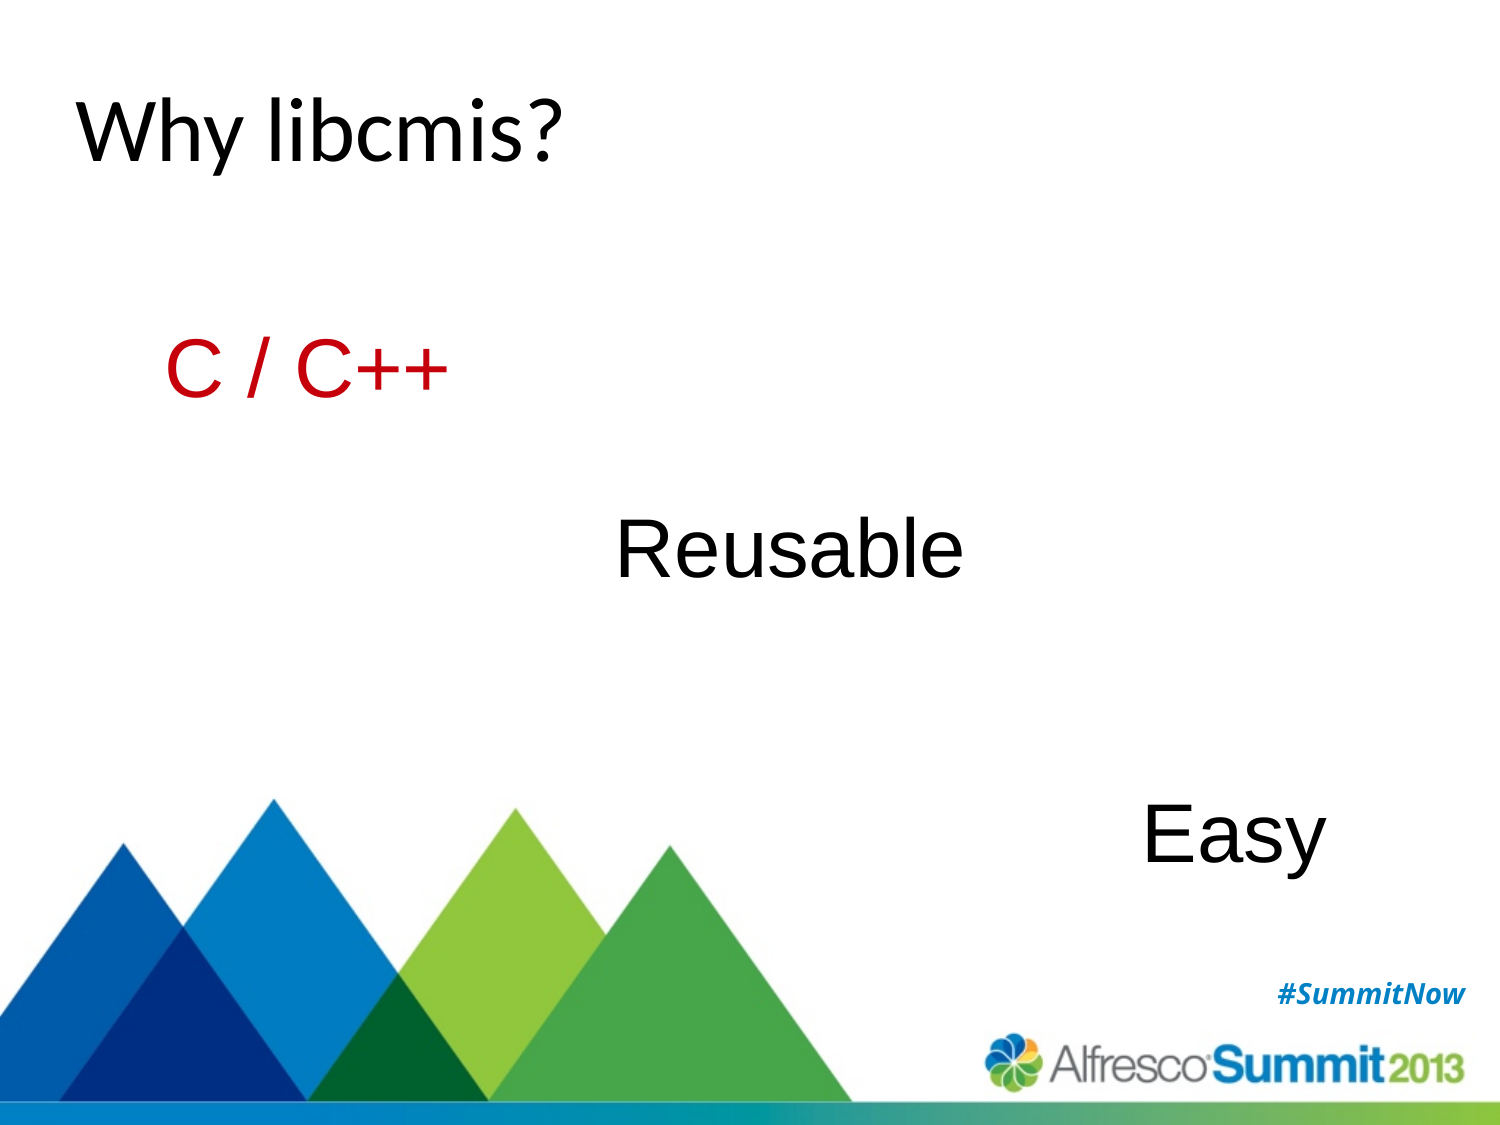

# Why libcmis?
C / C++
Reusable
Easy